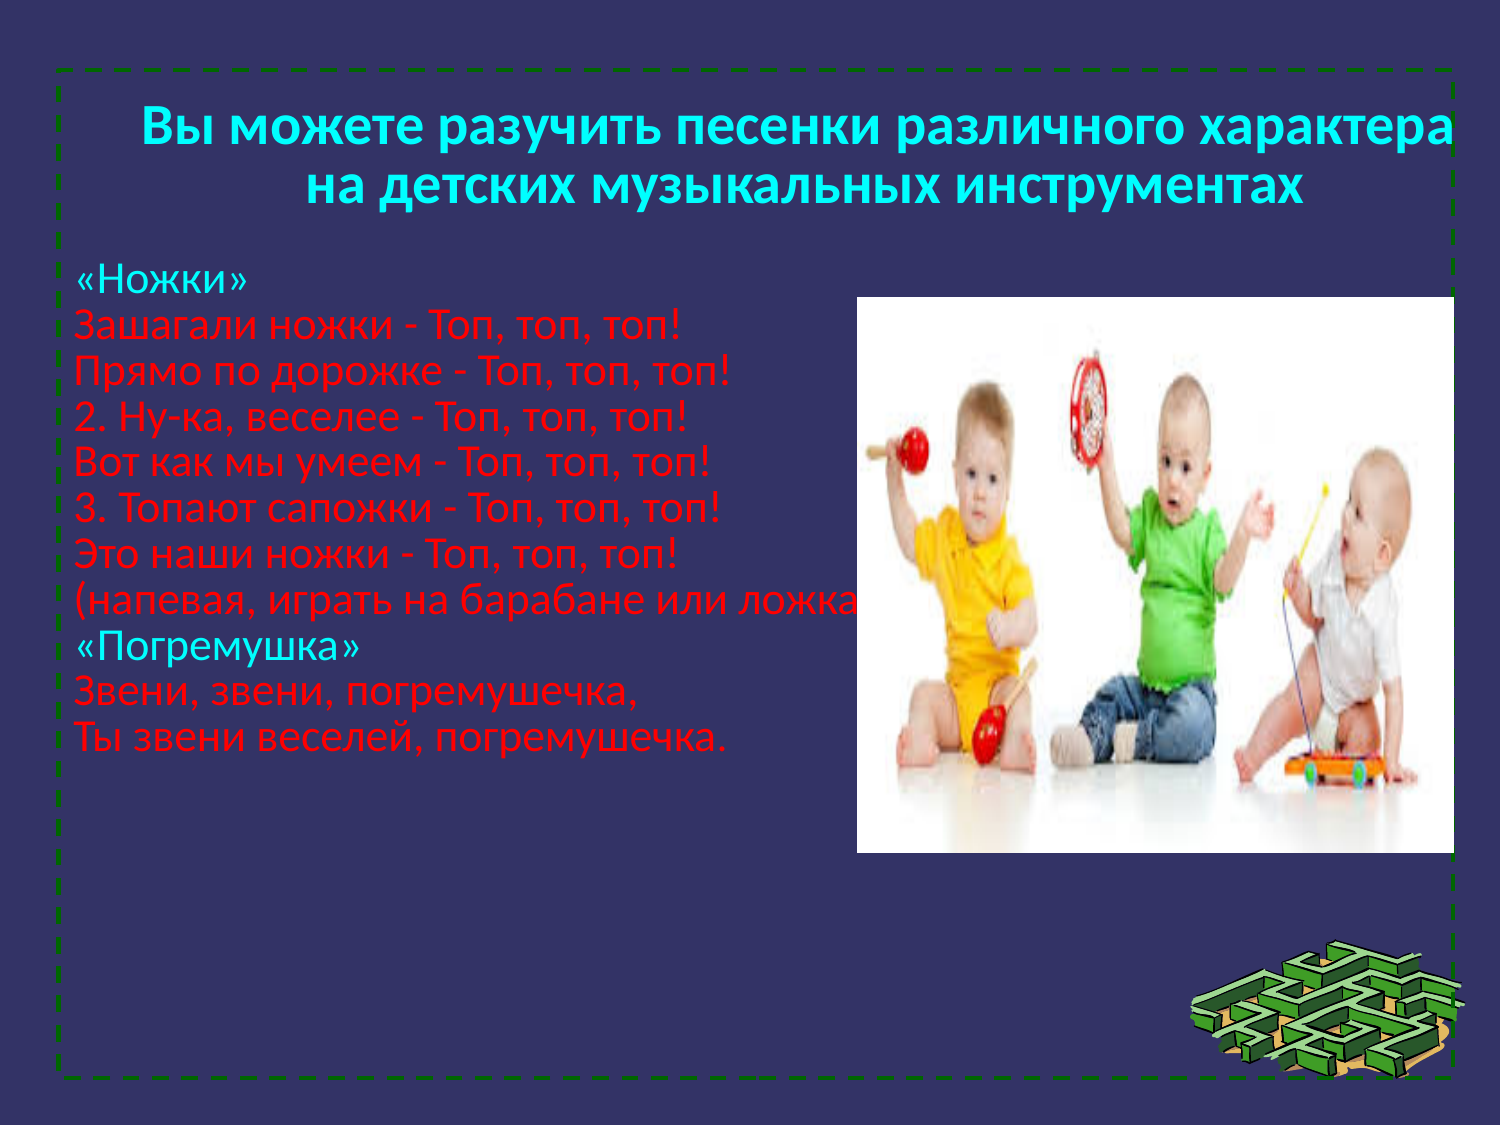

Вы можете разучить песенки различного характера
 на детских музыкальных инструментах
«Ножки»
Зашагали ножки - Топ, топ, топ!
Прямо по дорожке - Топ, топ, топ!
2. Ну-ка, веселее - Топ, топ, топ!
Вот как мы умеем - Топ, топ, топ!
3. Топают сапожки - Топ, топ, топ!
Это наши ножки - Топ, топ, топ!
(напевая, играть на барабане или ложках).
«Погремушка»
Звени, звени, погремушечка,
Ты звени веселей, погремушечка.
#